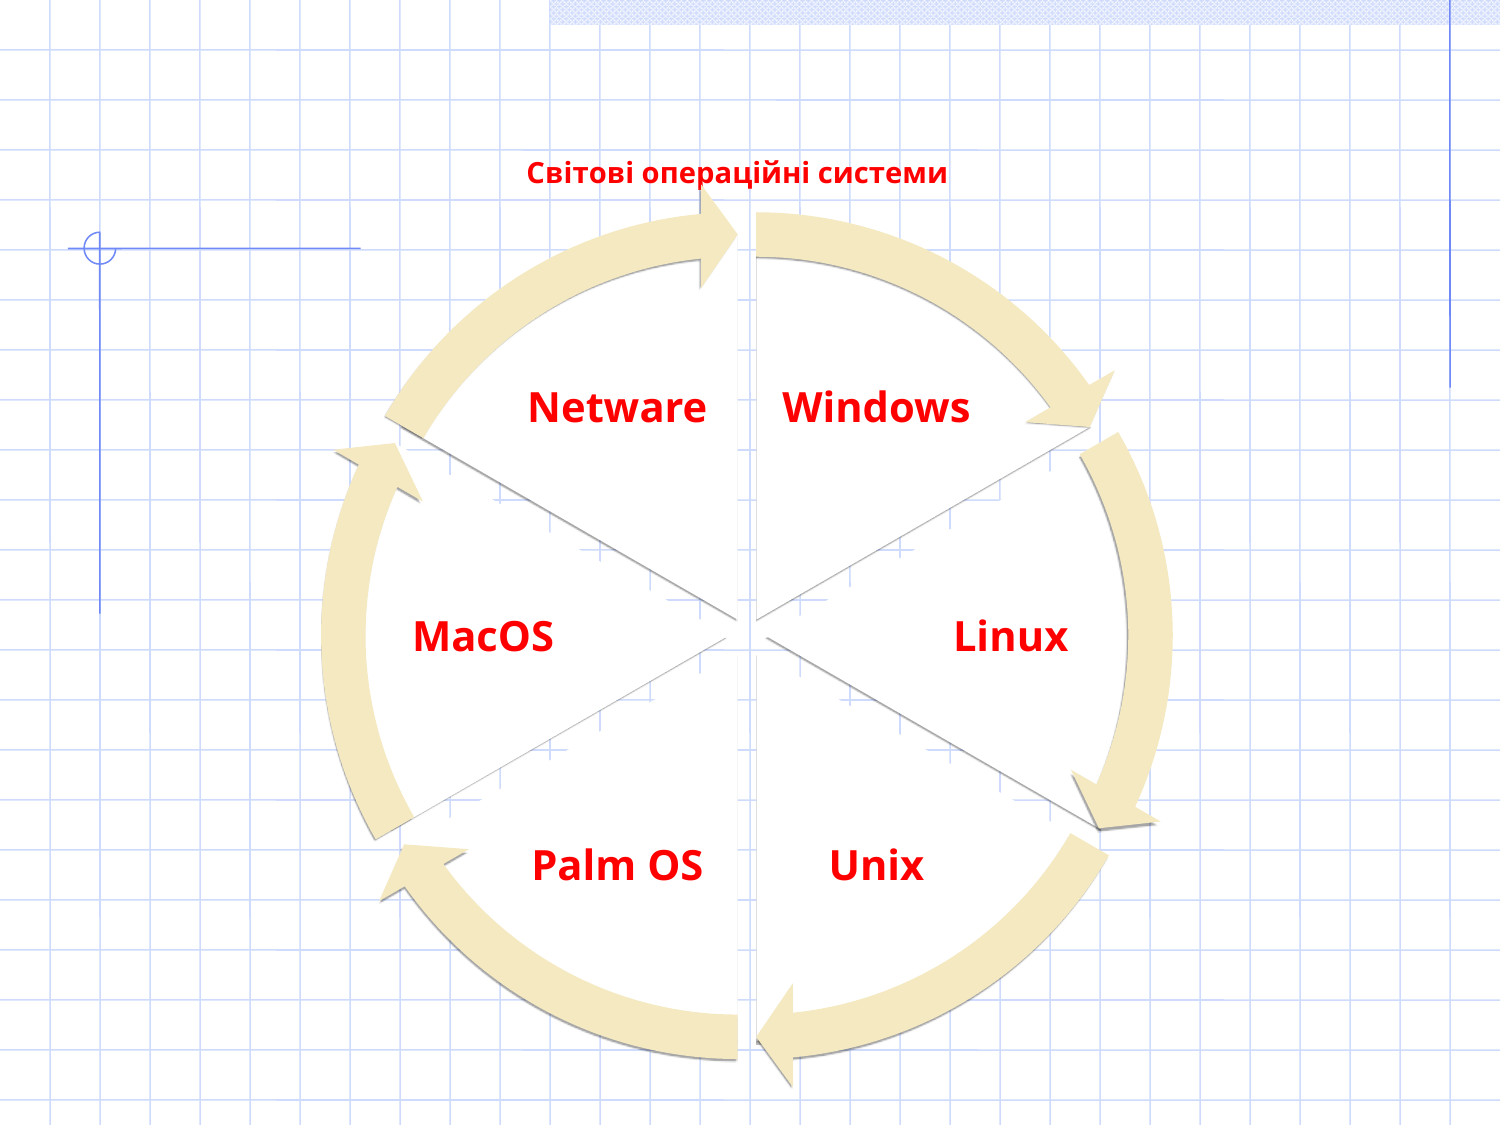

# Світові операційні системи
Netware
Windows
MacOS
Linux
Palm OS
Unix